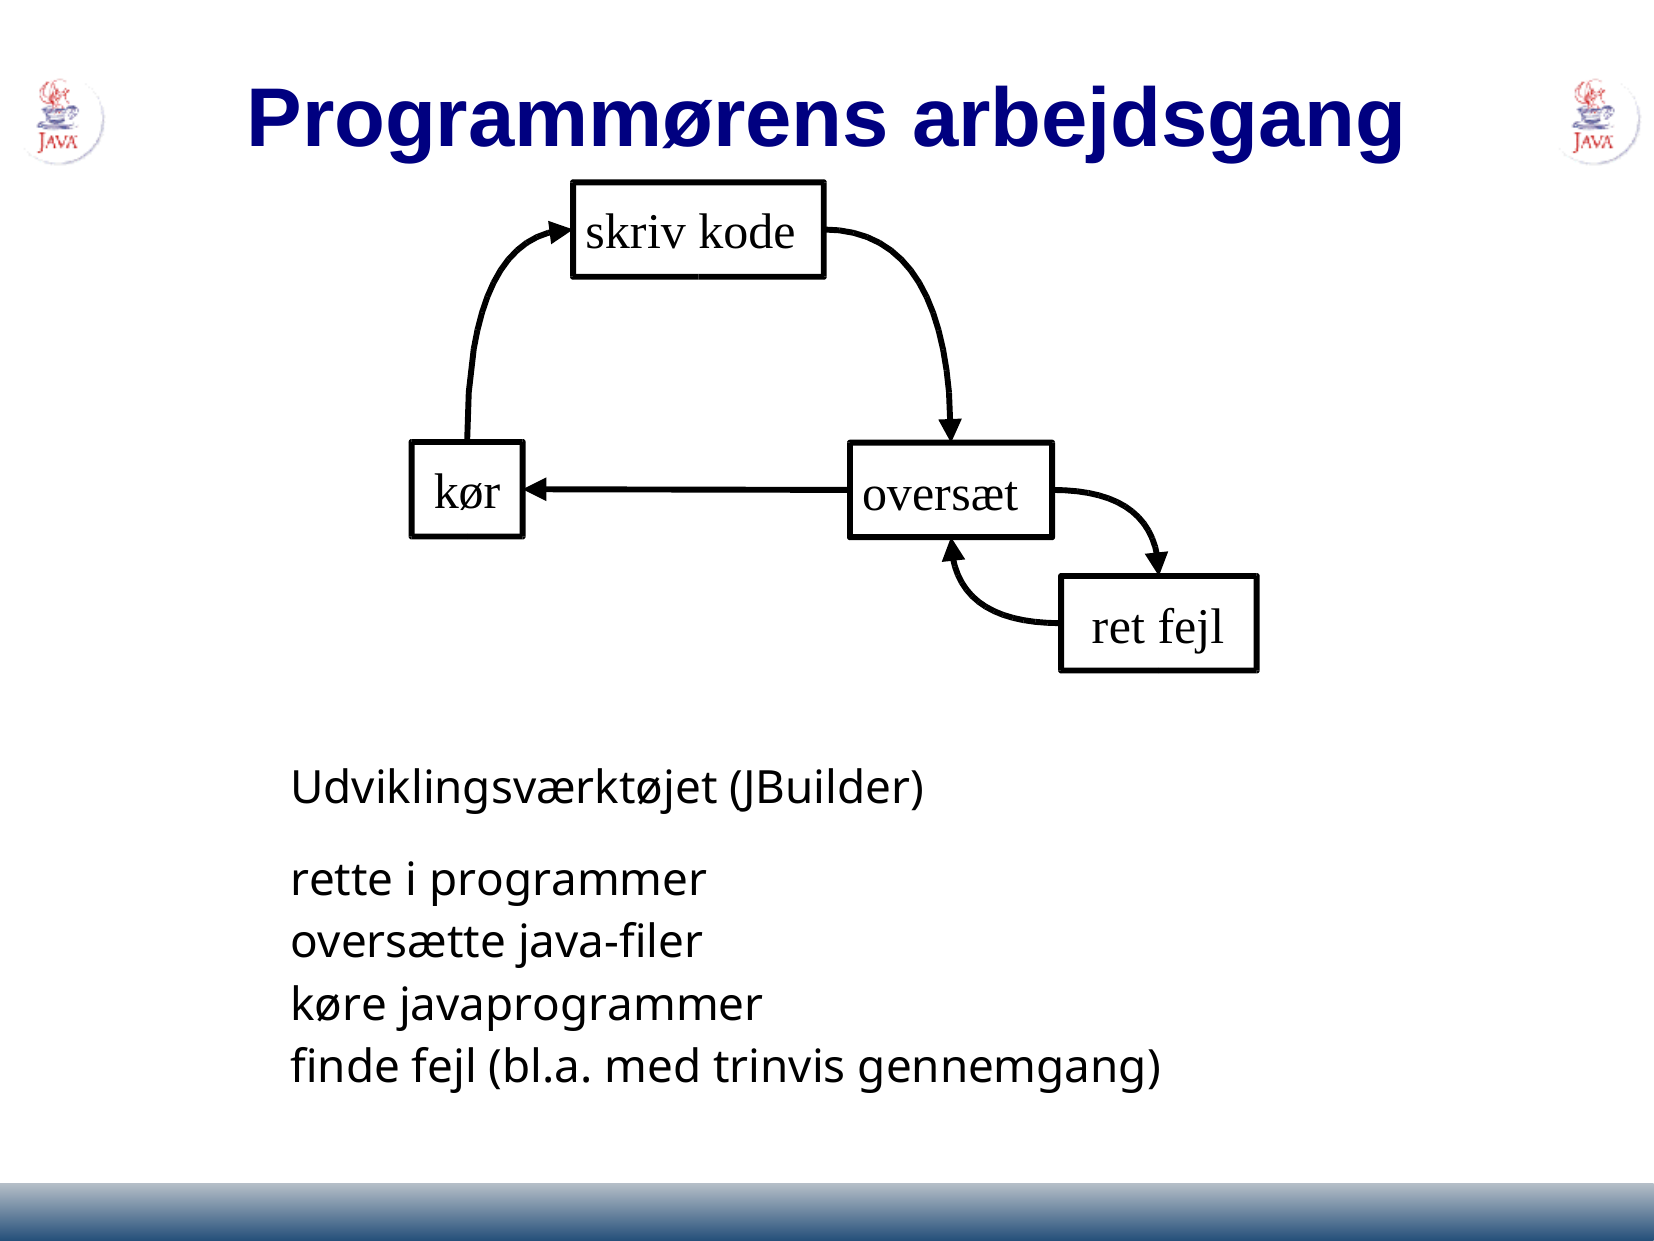

# Programmørens arbejdsgang
Udviklingsværktøjet (JBuilder)
rette i programmer
oversætte java-filer
køre javaprogrammer
finde fejl (bl.a. med trinvis gennemgang)